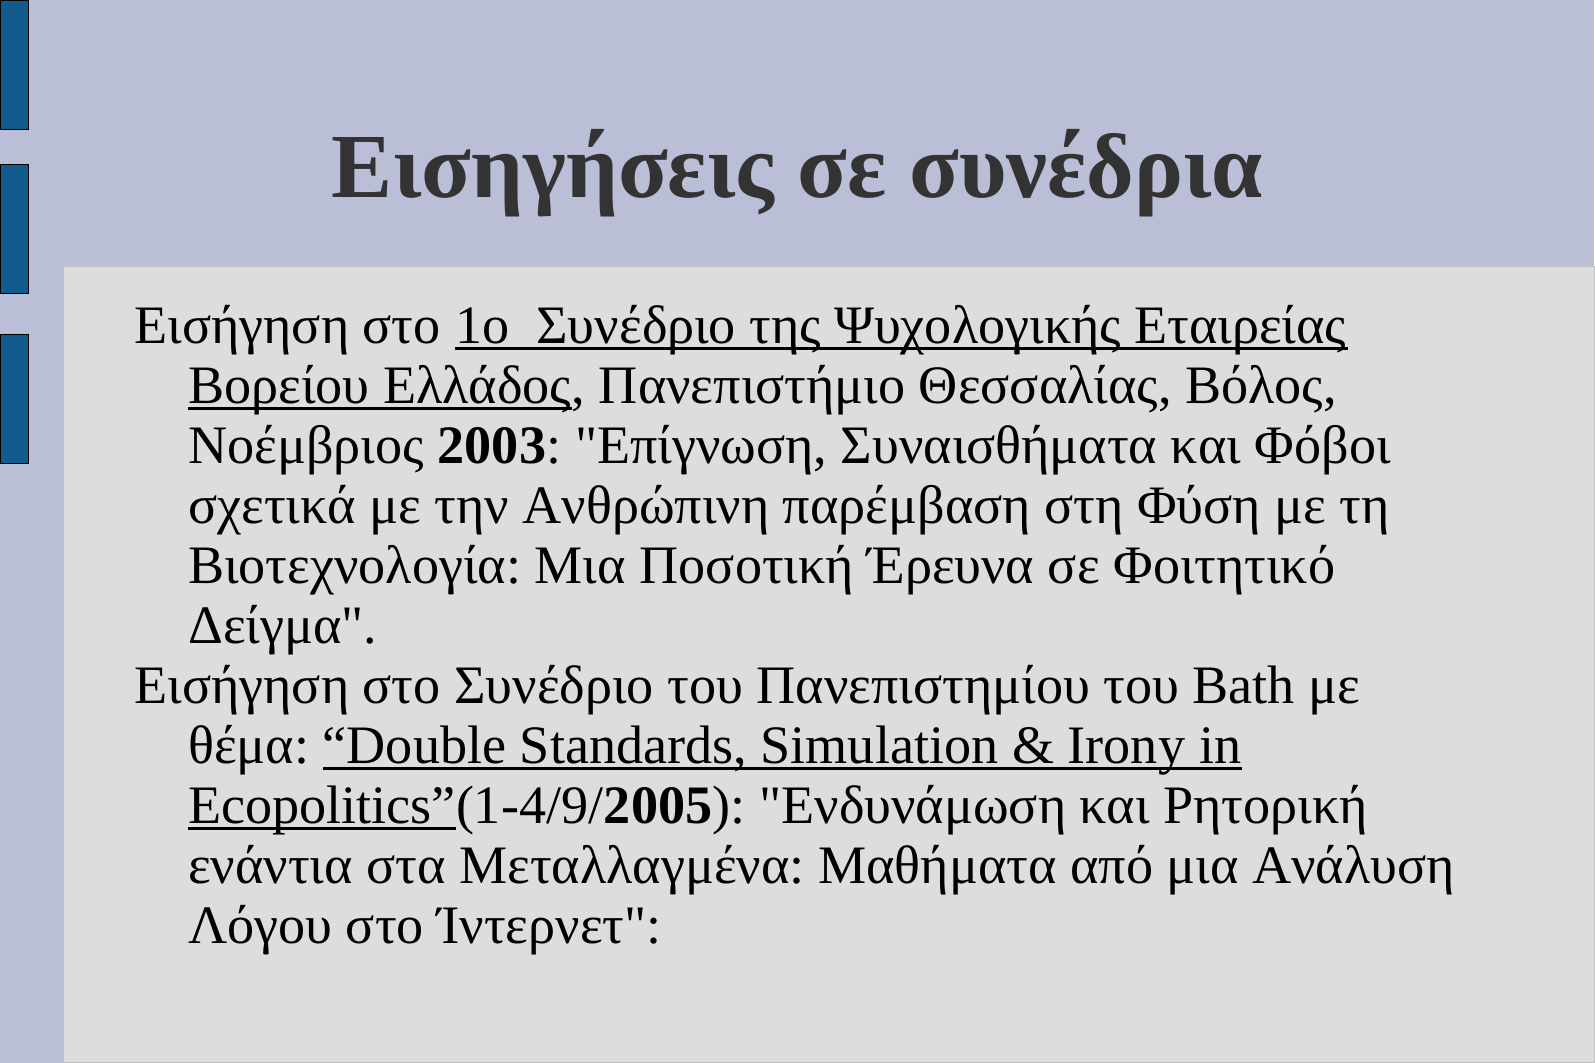

# Εισηγήσεις σε συνέδρια
Εισήγηση στο 1ο Συνέδριο της Ψυχολογικής Εταιρείας Βορείου Ελλάδος, Πανεπιστήμιο Θεσσαλίας, Βόλος, Νοέμβριος 2003: "Επίγνωση, Συναισθήματα και Φόβοι σχετικά με την Ανθρώπινη παρέμβαση στη Φύση με τη Βιοτεχνολογία: Μια Ποσοτική Έρευνα σε Φοιτητικό Δείγμα".
Εισήγηση στο Συνέδριο του Πανεπιστημίου του Bath με θέμα: “Double Standards, Simulation & Irony in Ecopolitics”(1-4/9/2005): "Ενδυνάμωση και Ρητορική ενάντια στα Μεταλλαγμένα: Μαθήματα από μια Ανάλυση Λόγου στο Ίντερνετ":